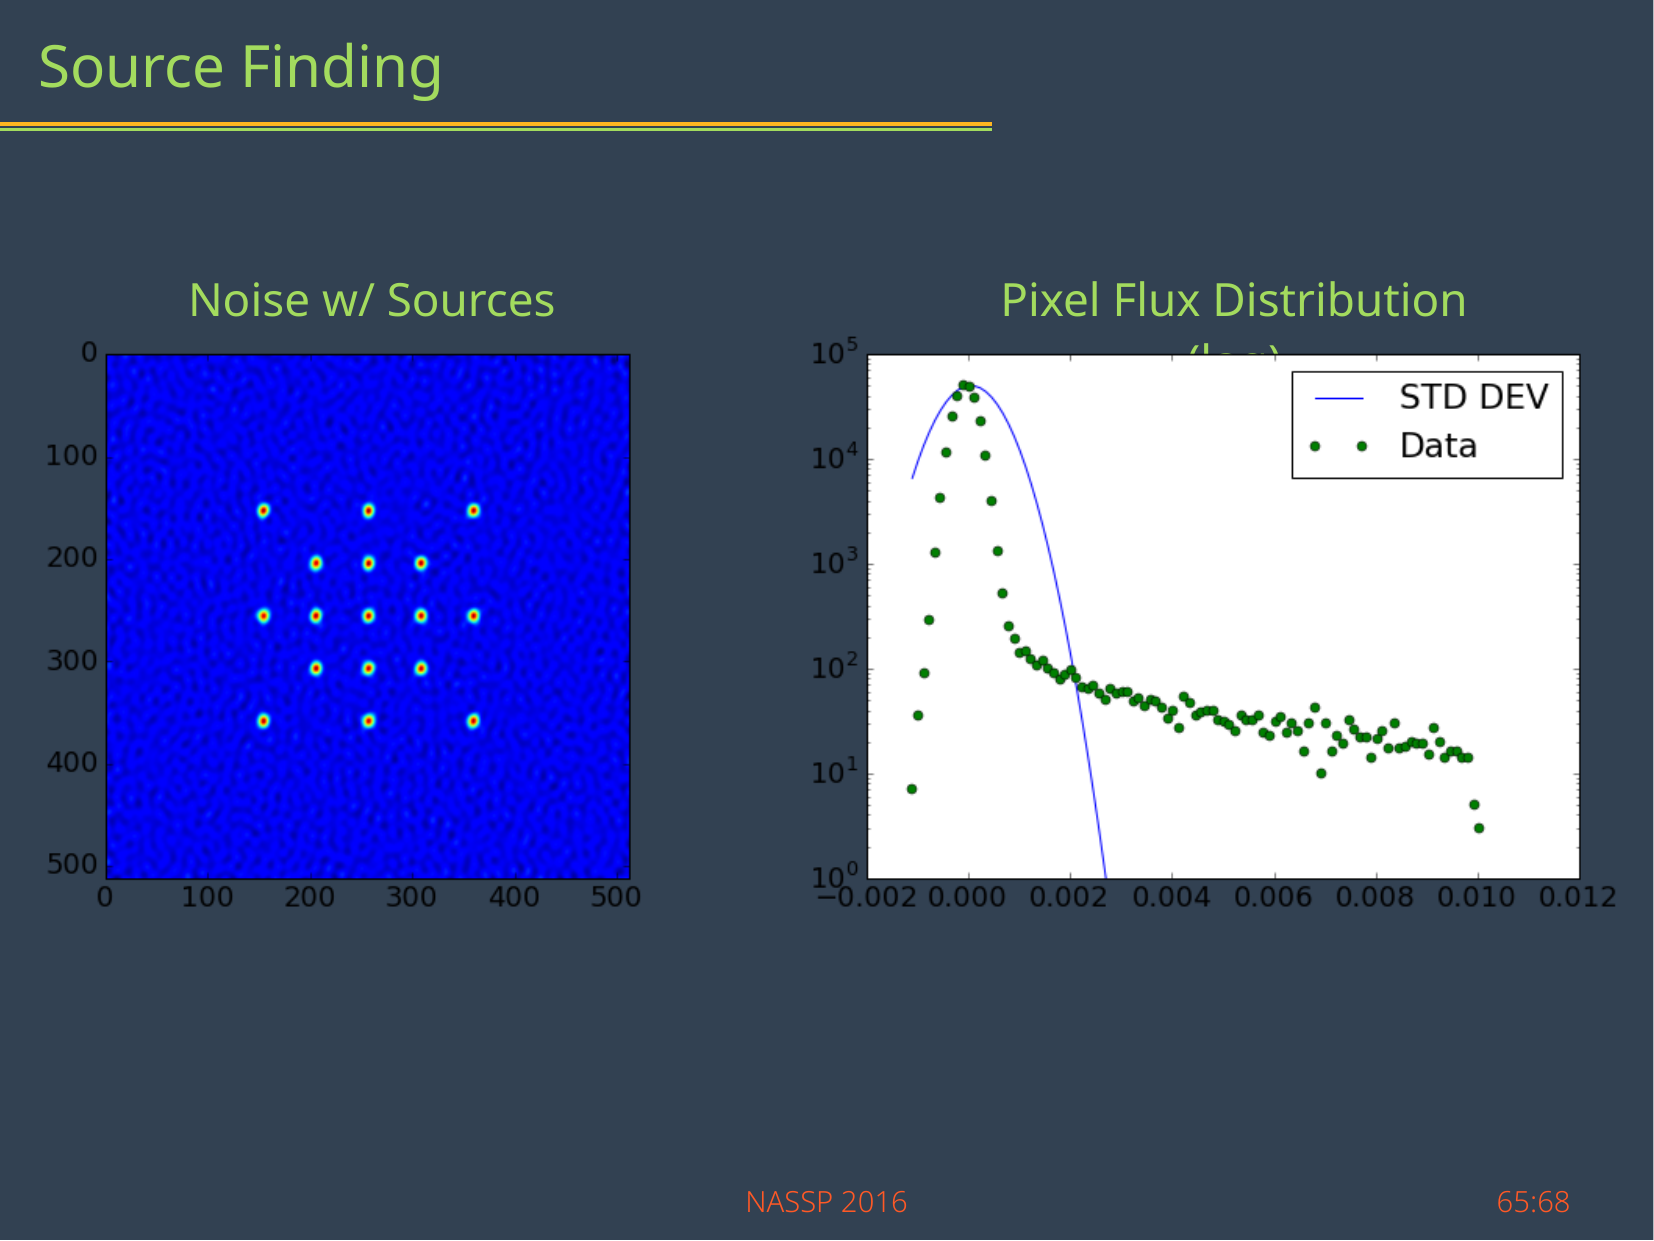

Source Finding
Noise w/ Sources
Pixel Flux Distribution (log)
NASSP 2016
65